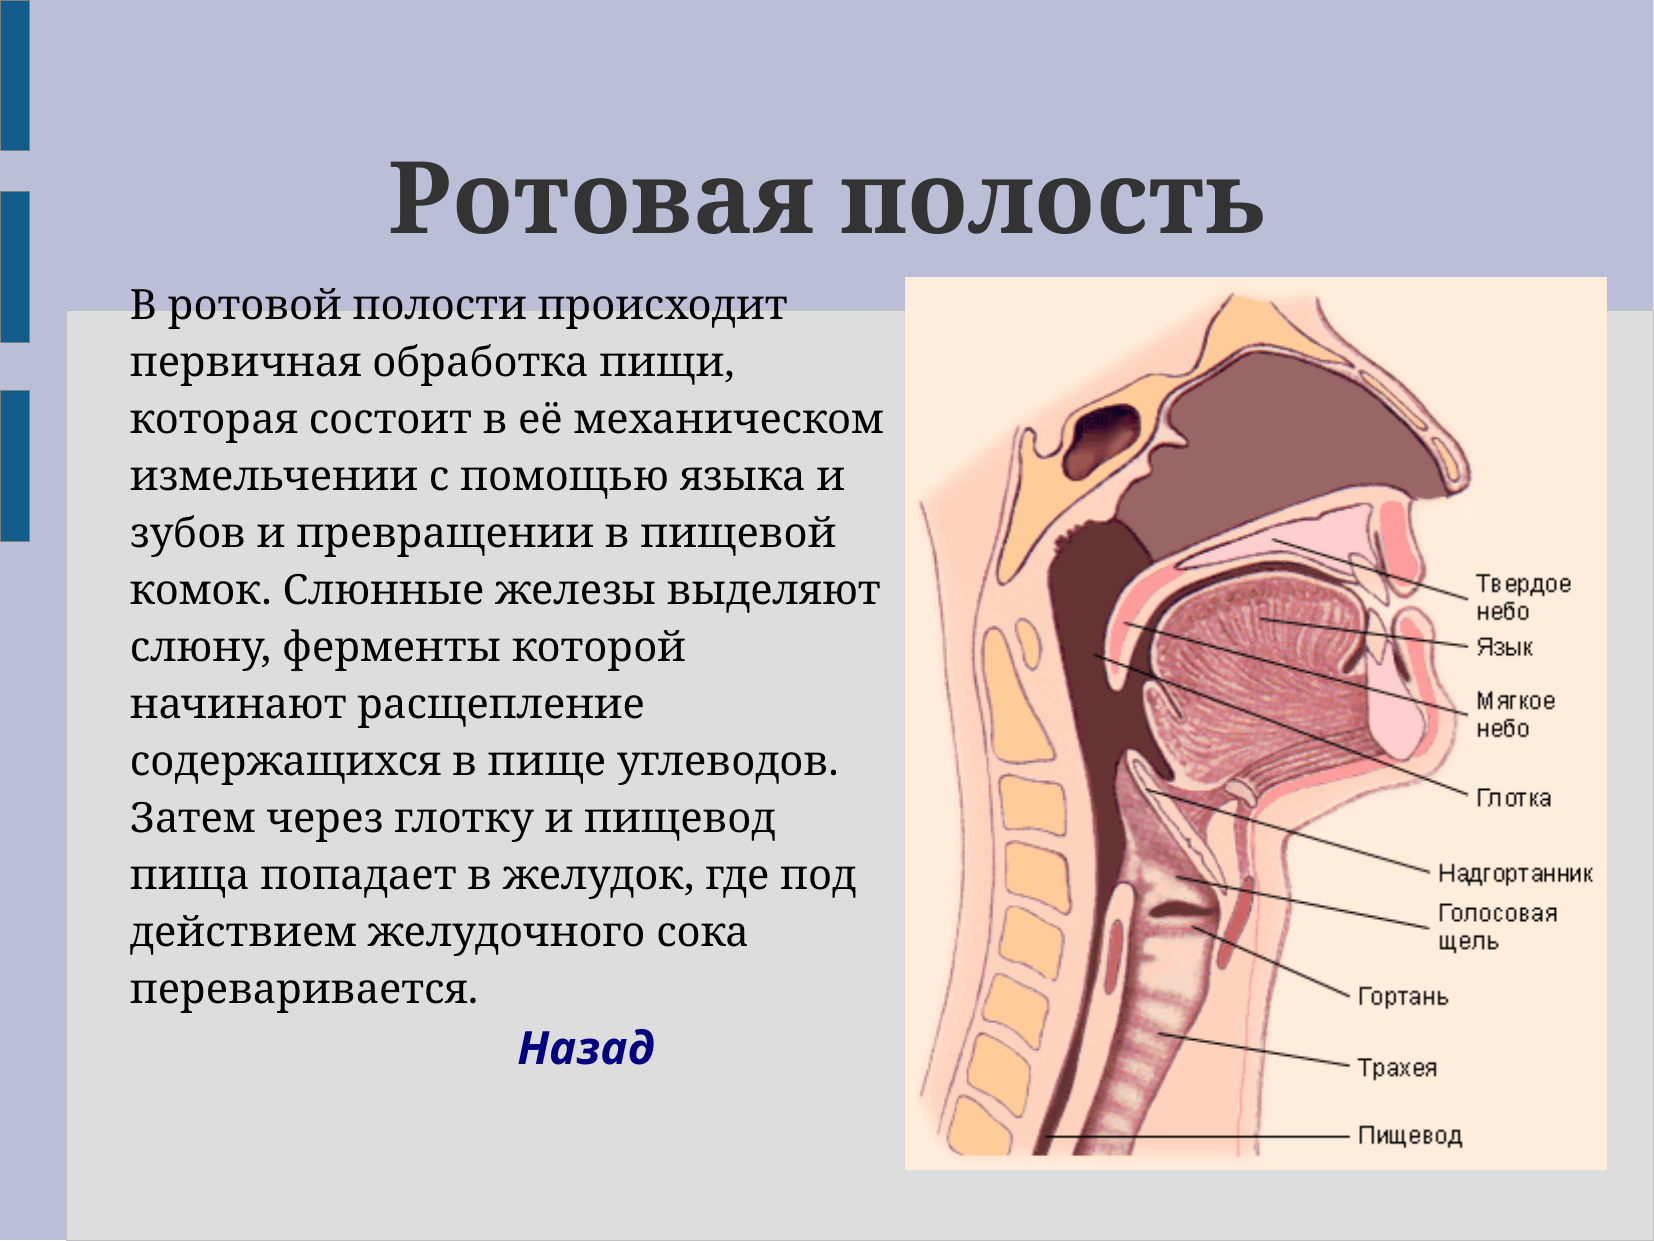

# Ротовая полость
В ротовой полости происходит первичная обработка пищи, которая состоит в её механическом измельчении с помощью языка и зубов и превращении в пищевой комок. Слюнные железы выделяют слюну, ферменты которой начинают расщепление содержащихся в пище углеводов. Затем через глотку и пищевод пища попадает в желудок, где под действием желудочного сока переваривается.
Назад